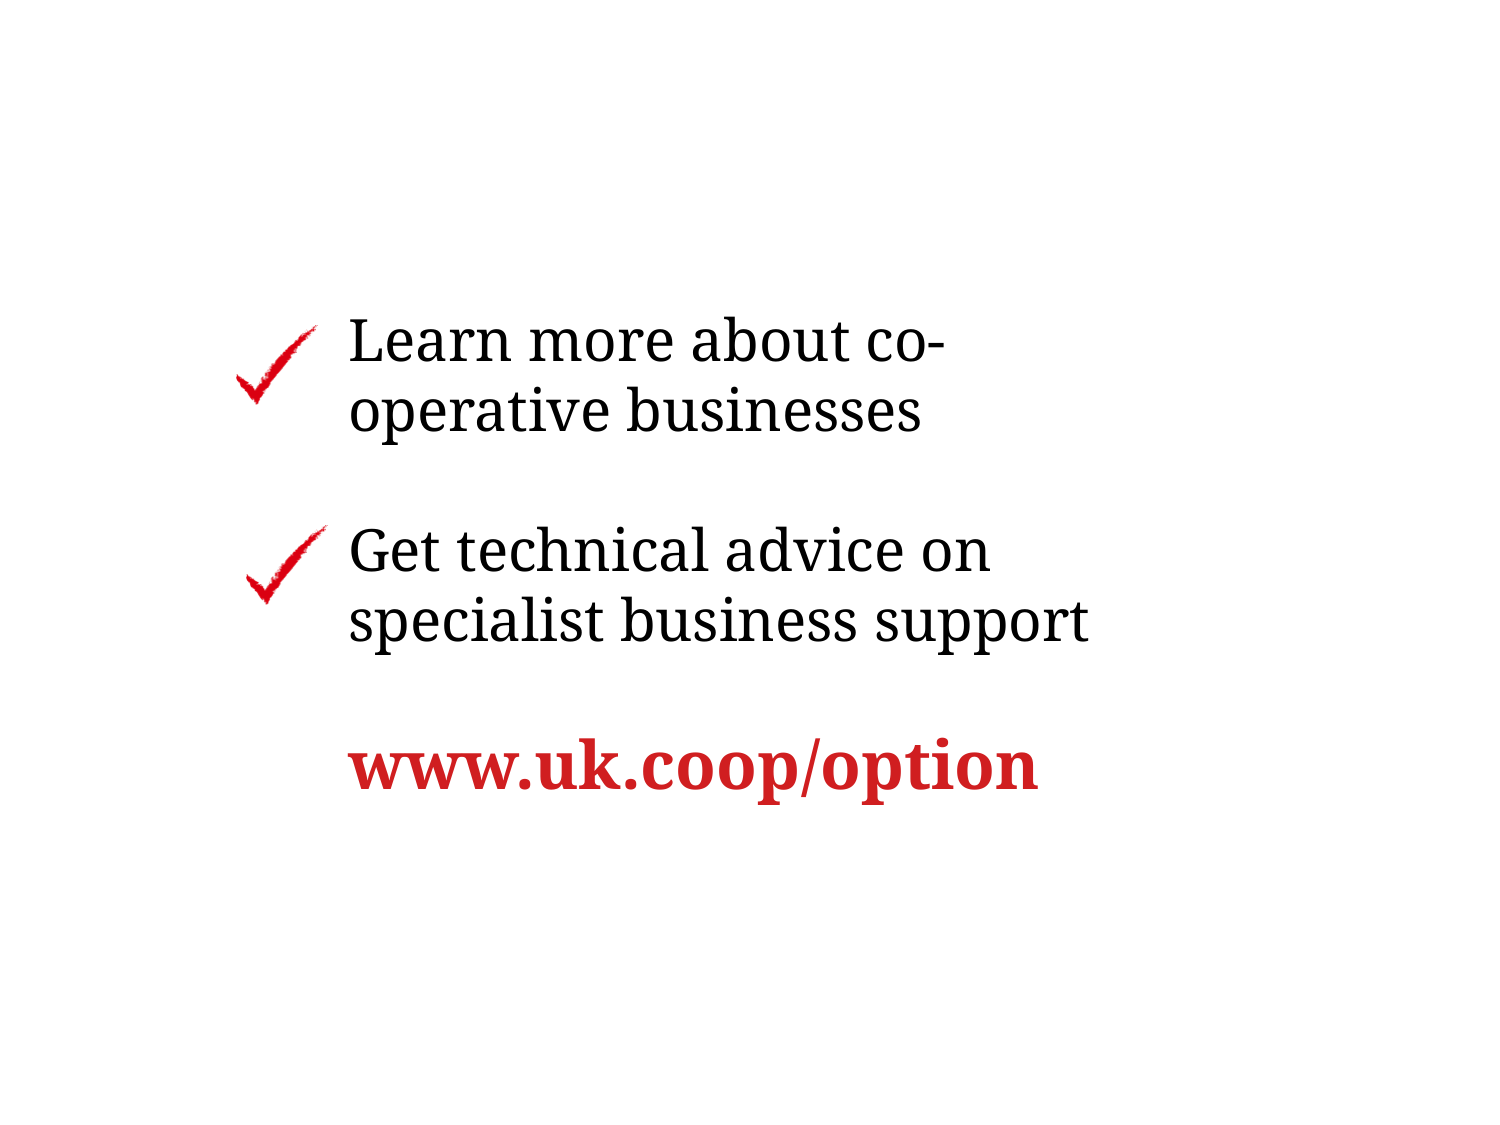

Learn more about co-operative businesses
Get technical advice on specialist business support
www.uk.coop/option